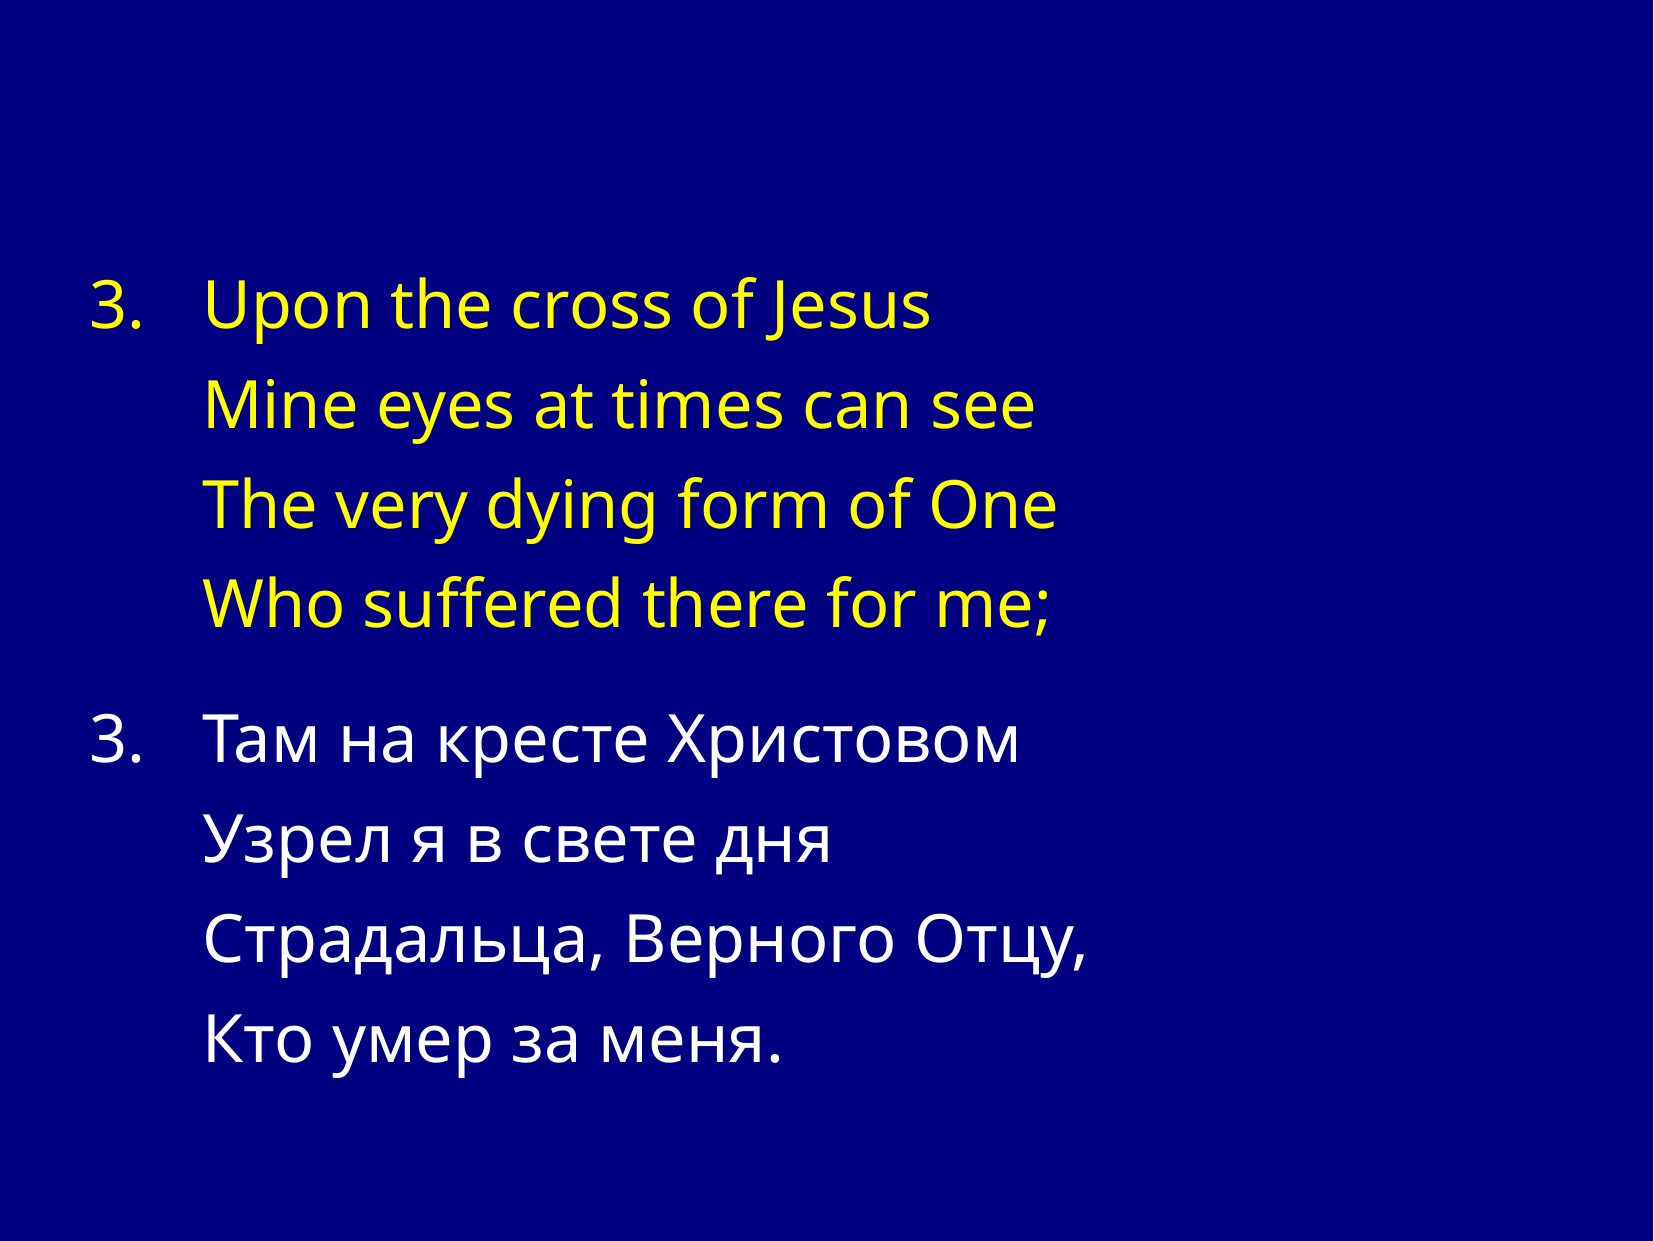

3.	Upon the cross of Jesus
	Mine eyes at times can see
	The very dying form of One
	Who suffered there for me;
3.	Там на кресте Христовом
	Узрел я в свете дня
	Страдальца, Верного Отцу,
	Кто умер за меня.